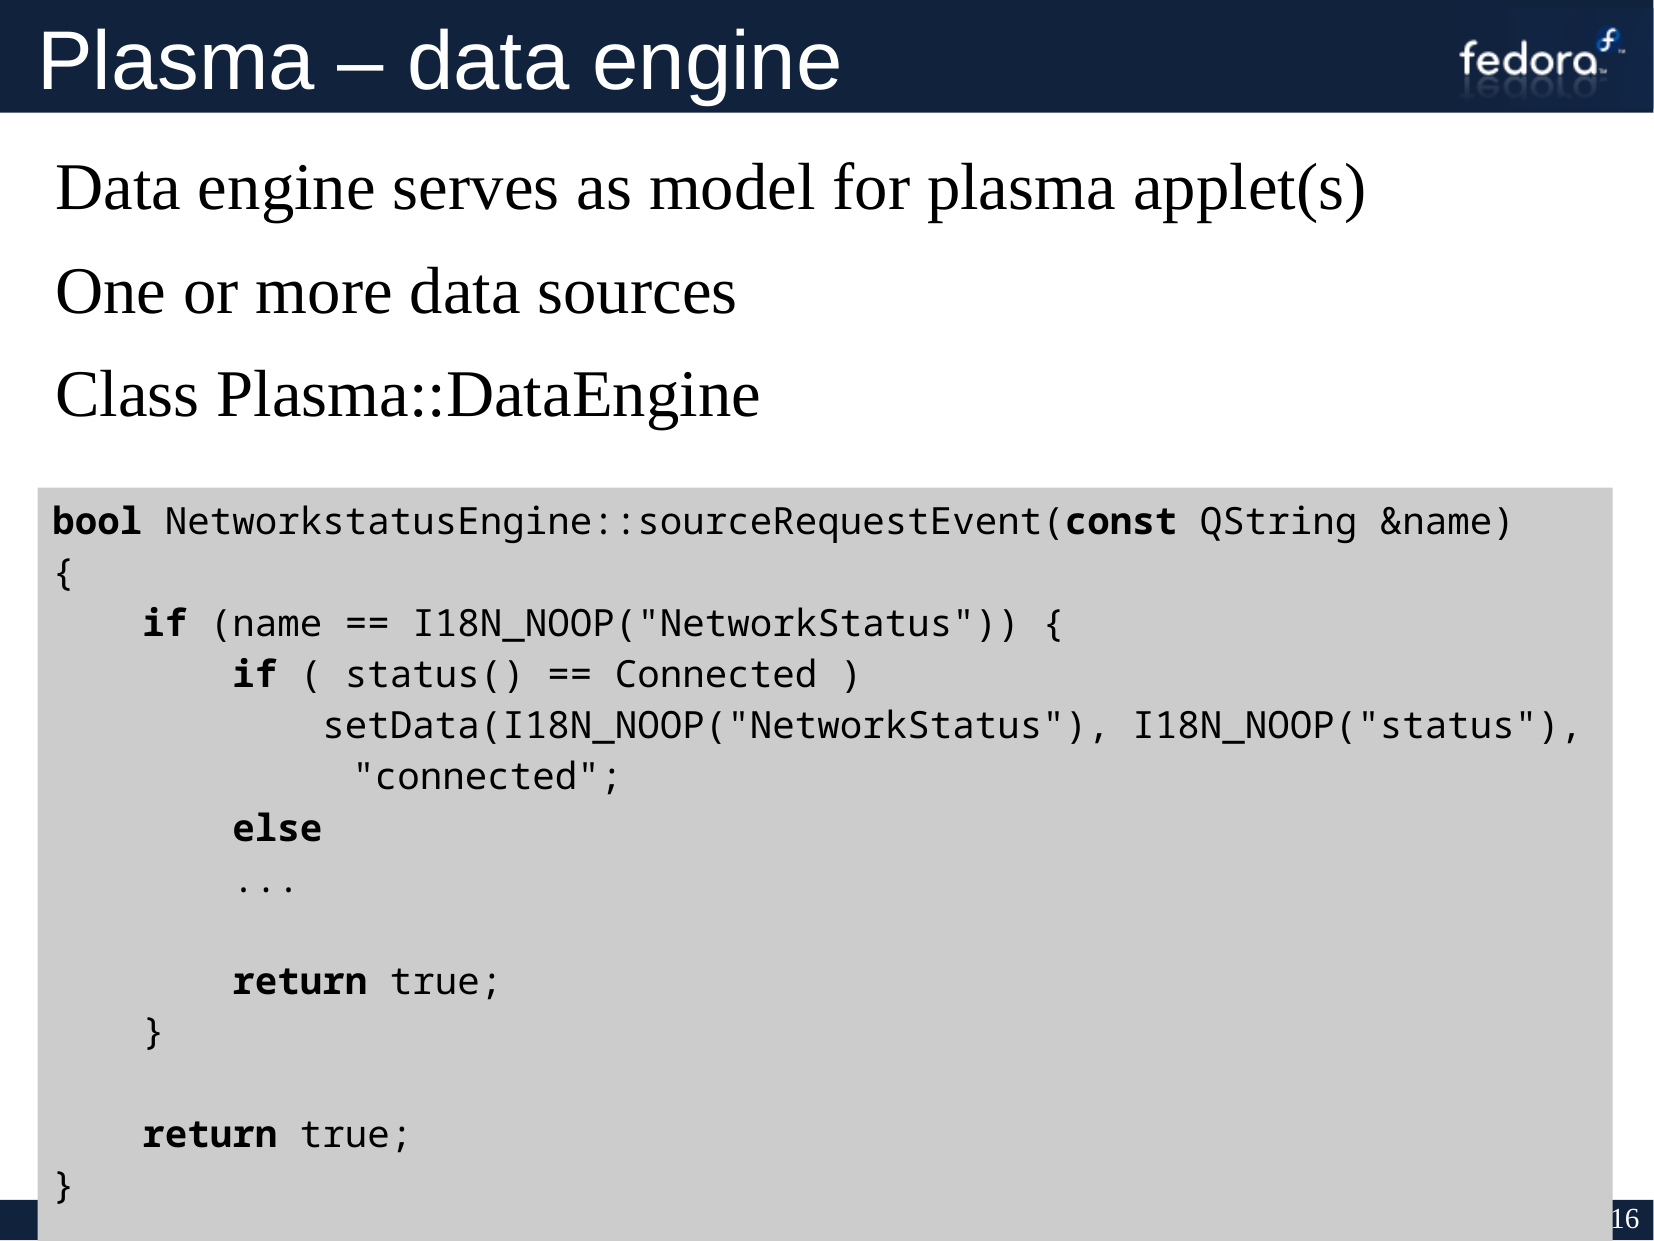

# Plasma – data engine
Data engine serves as model for plasma applet(s)
One or more data sources
Class Plasma::DataEngine
bool NetworkstatusEngine::sourceRequestEvent(const QString &name)
{
 if (name == I18N_NOOP("NetworkStatus")) {
 if ( status() == Connected )
 setData(I18N_NOOP("NetworkStatus"), I18N_NOOP("status"), 				"connected";
 else
 ...
 return true;
 }
 return true;
}